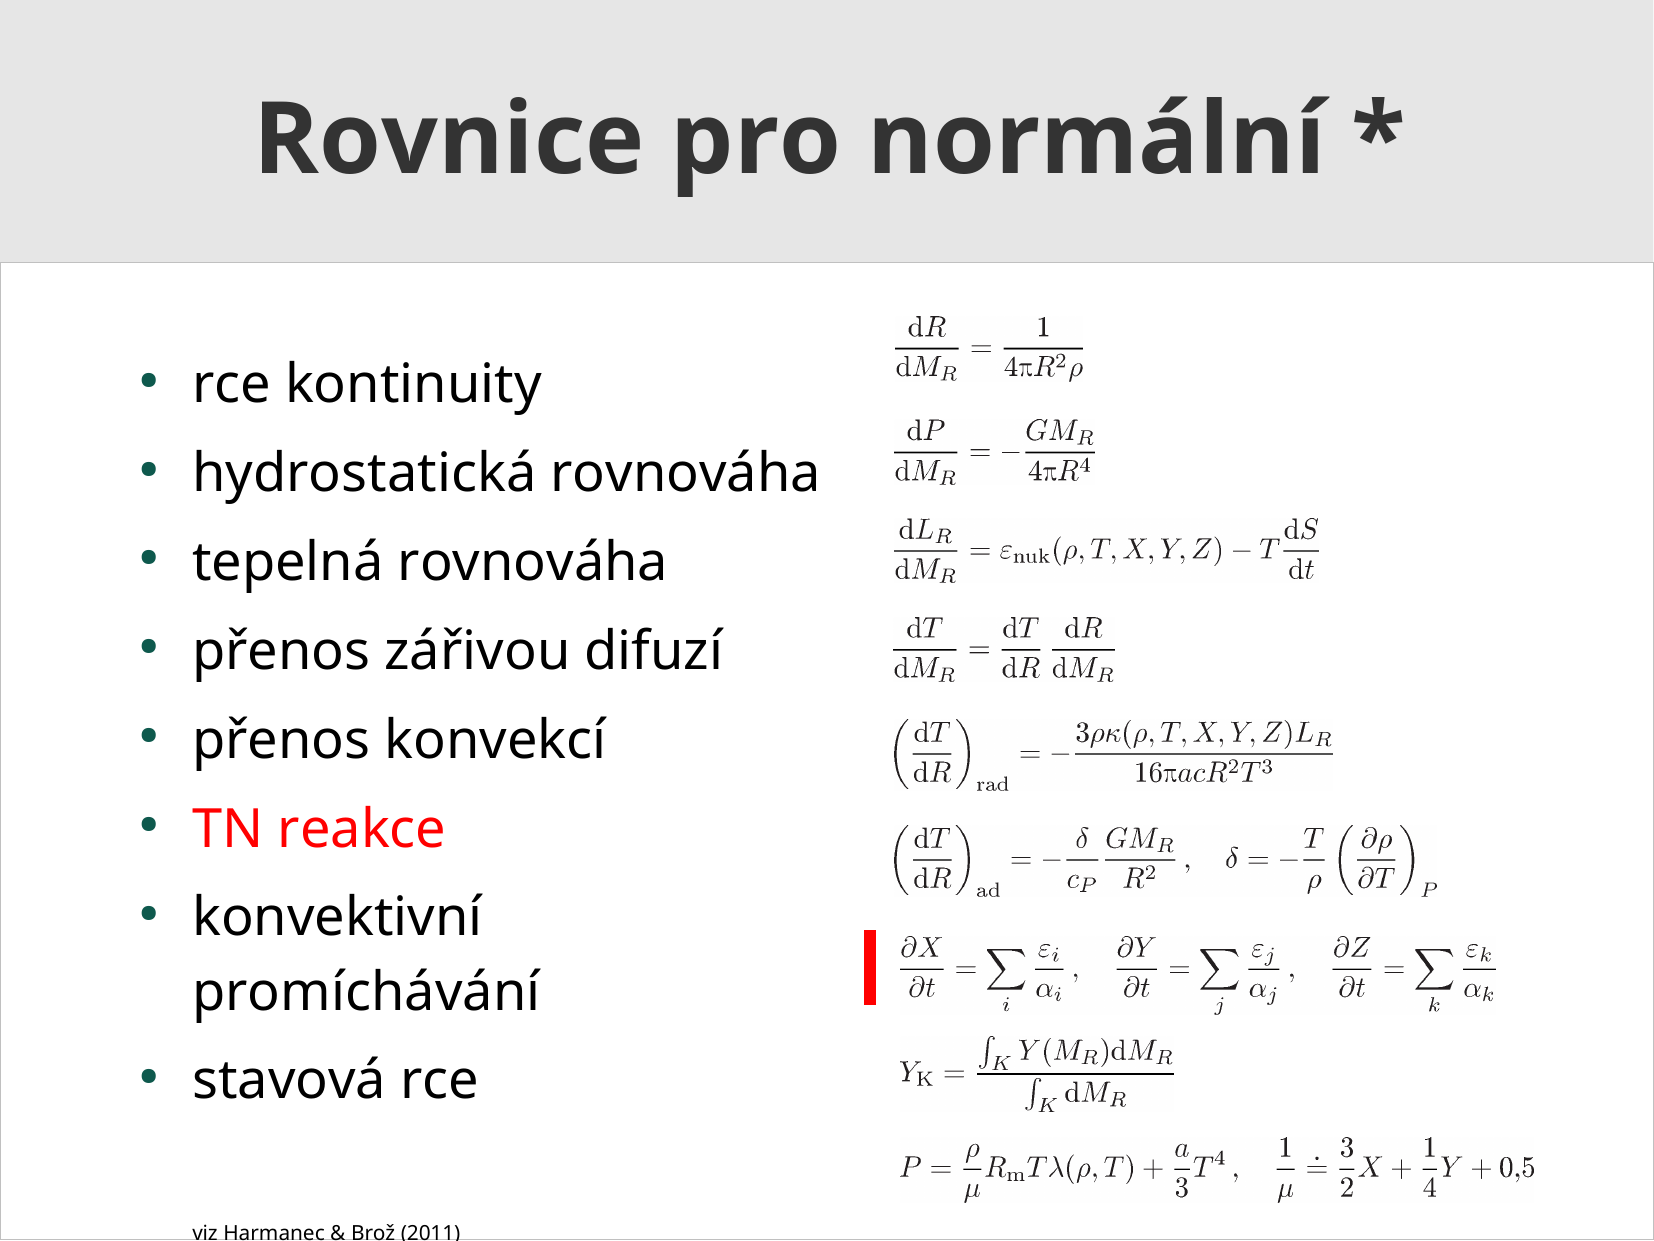

# Rovnice pro normální *
rce kontinuity
hydrostatická rovnováha
tepelná rovnováha
přenos zářivou difuzí
přenos konvekcí
TN reakce
konvektivní promíchávání
stavová rce
viz Harmanec & Brož (2011)